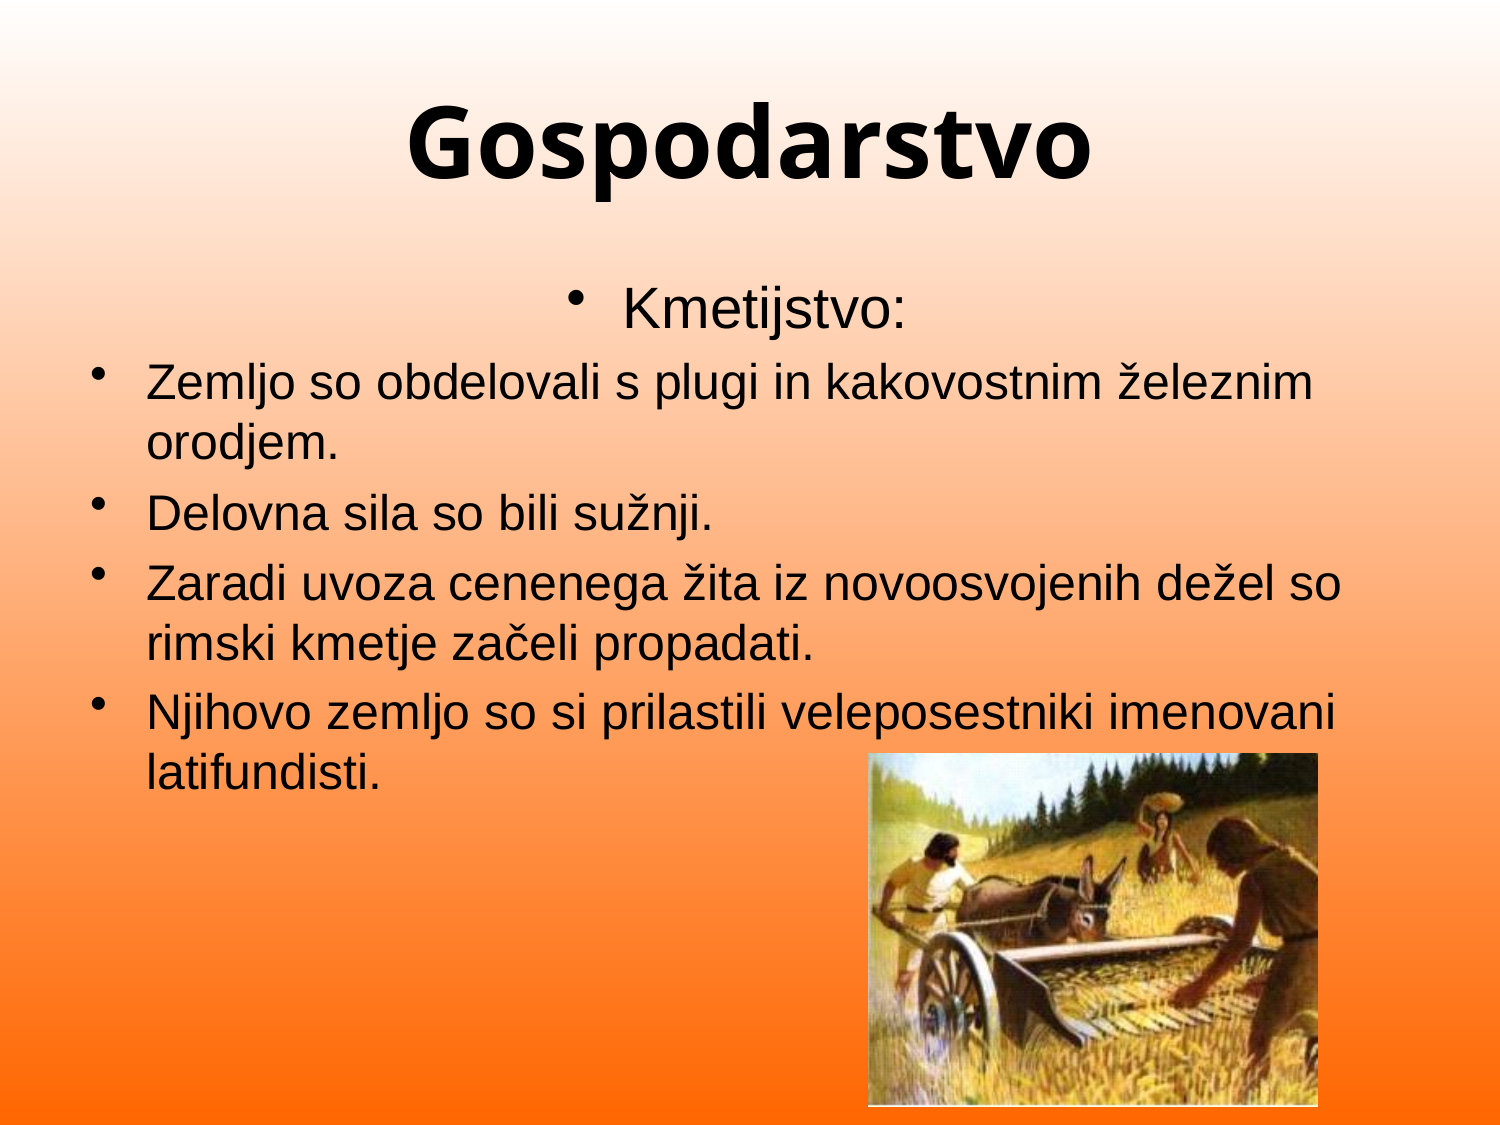

# Gospodarstvo
Kmetijstvo:
Zemljo so obdelovali s plugi in kakovostnim železnim orodjem.
Delovna sila so bili sužnji.
Zaradi uvoza cenenega žita iz novoosvojenih dežel so rimski kmetje začeli propadati.
Njihovo zemljo so si prilastili veleposestniki imenovani latifundisti.